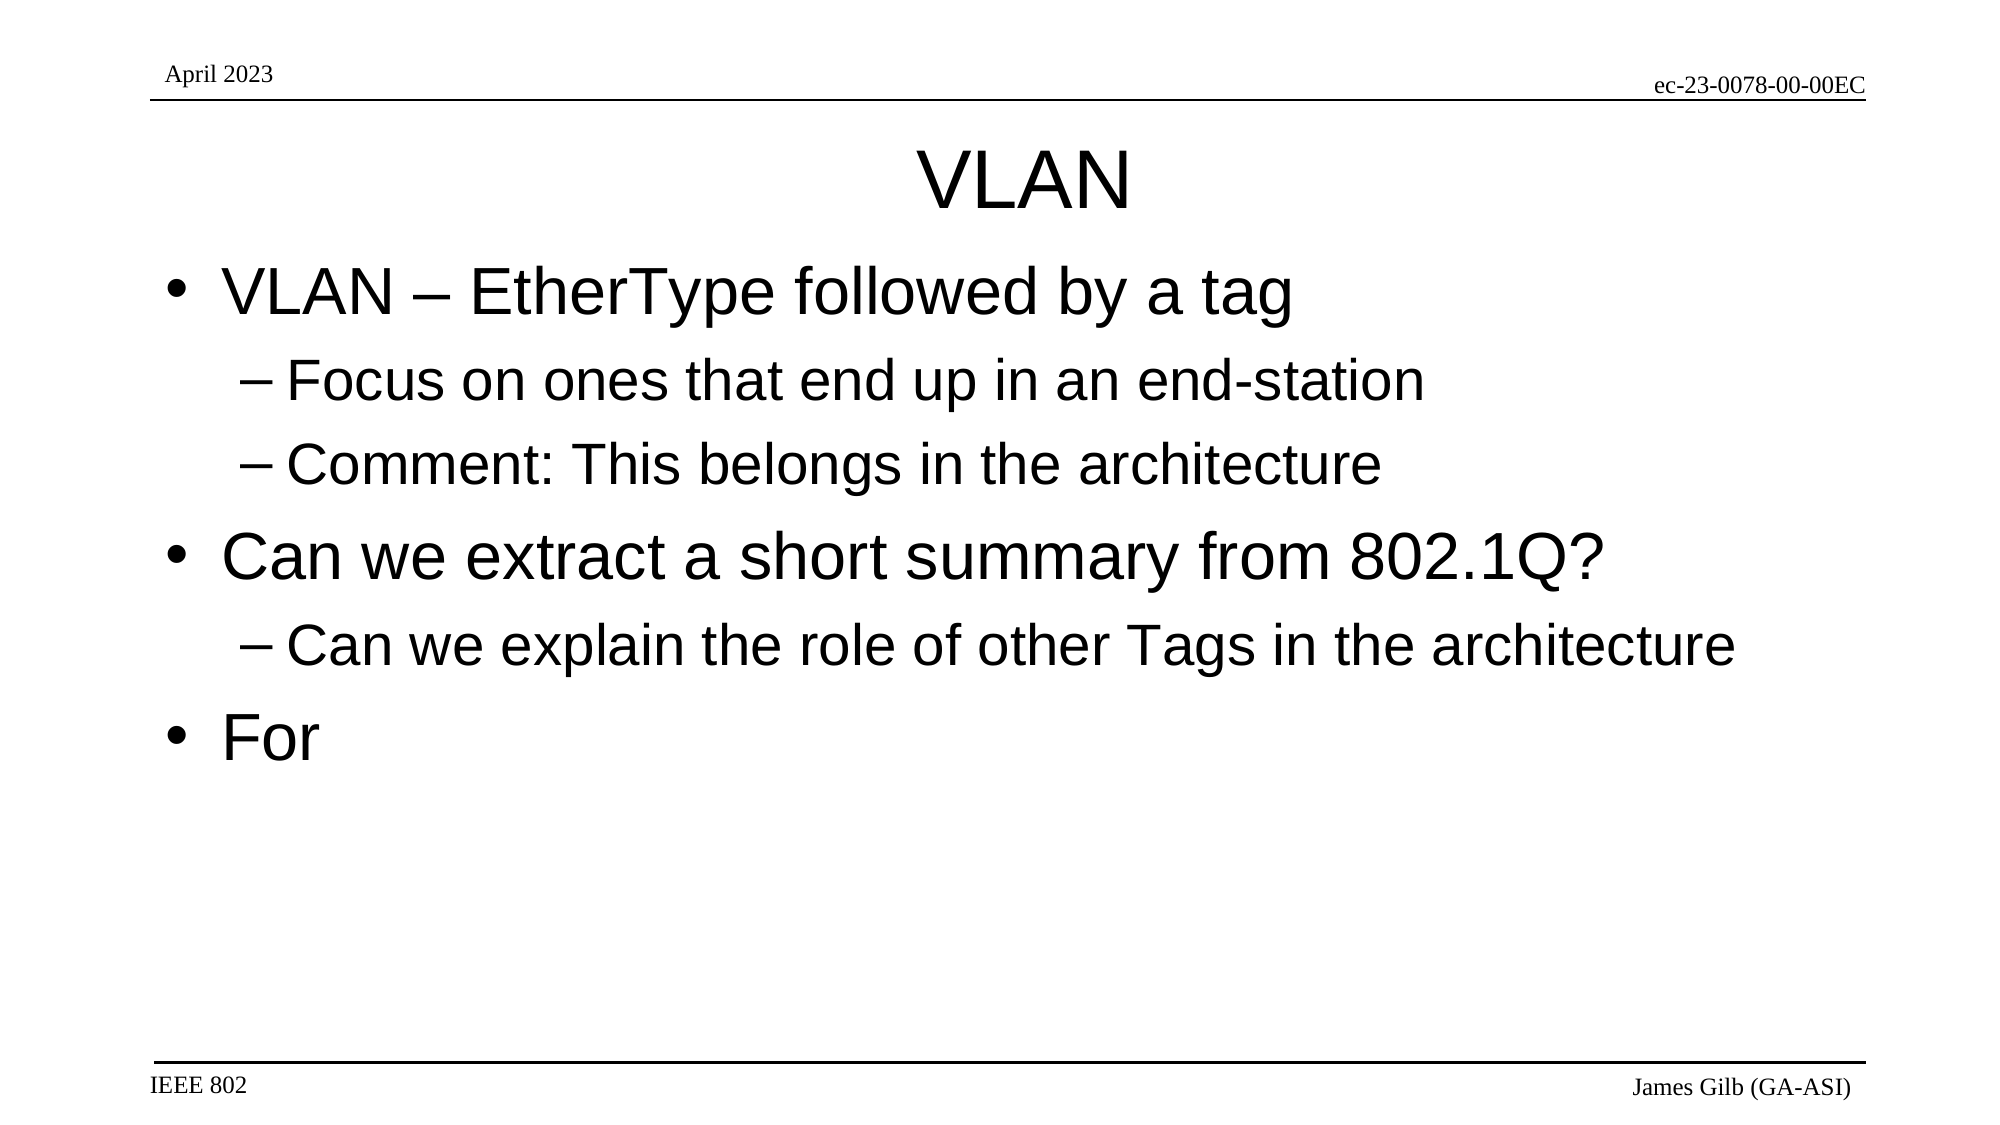

# VLAN
VLAN – EtherType followed by a tag
Focus on ones that end up in an end-station
Comment: This belongs in the architecture
Can we extract a short summary from 802.1Q?
Can we explain the role of other Tags in the architecture
For